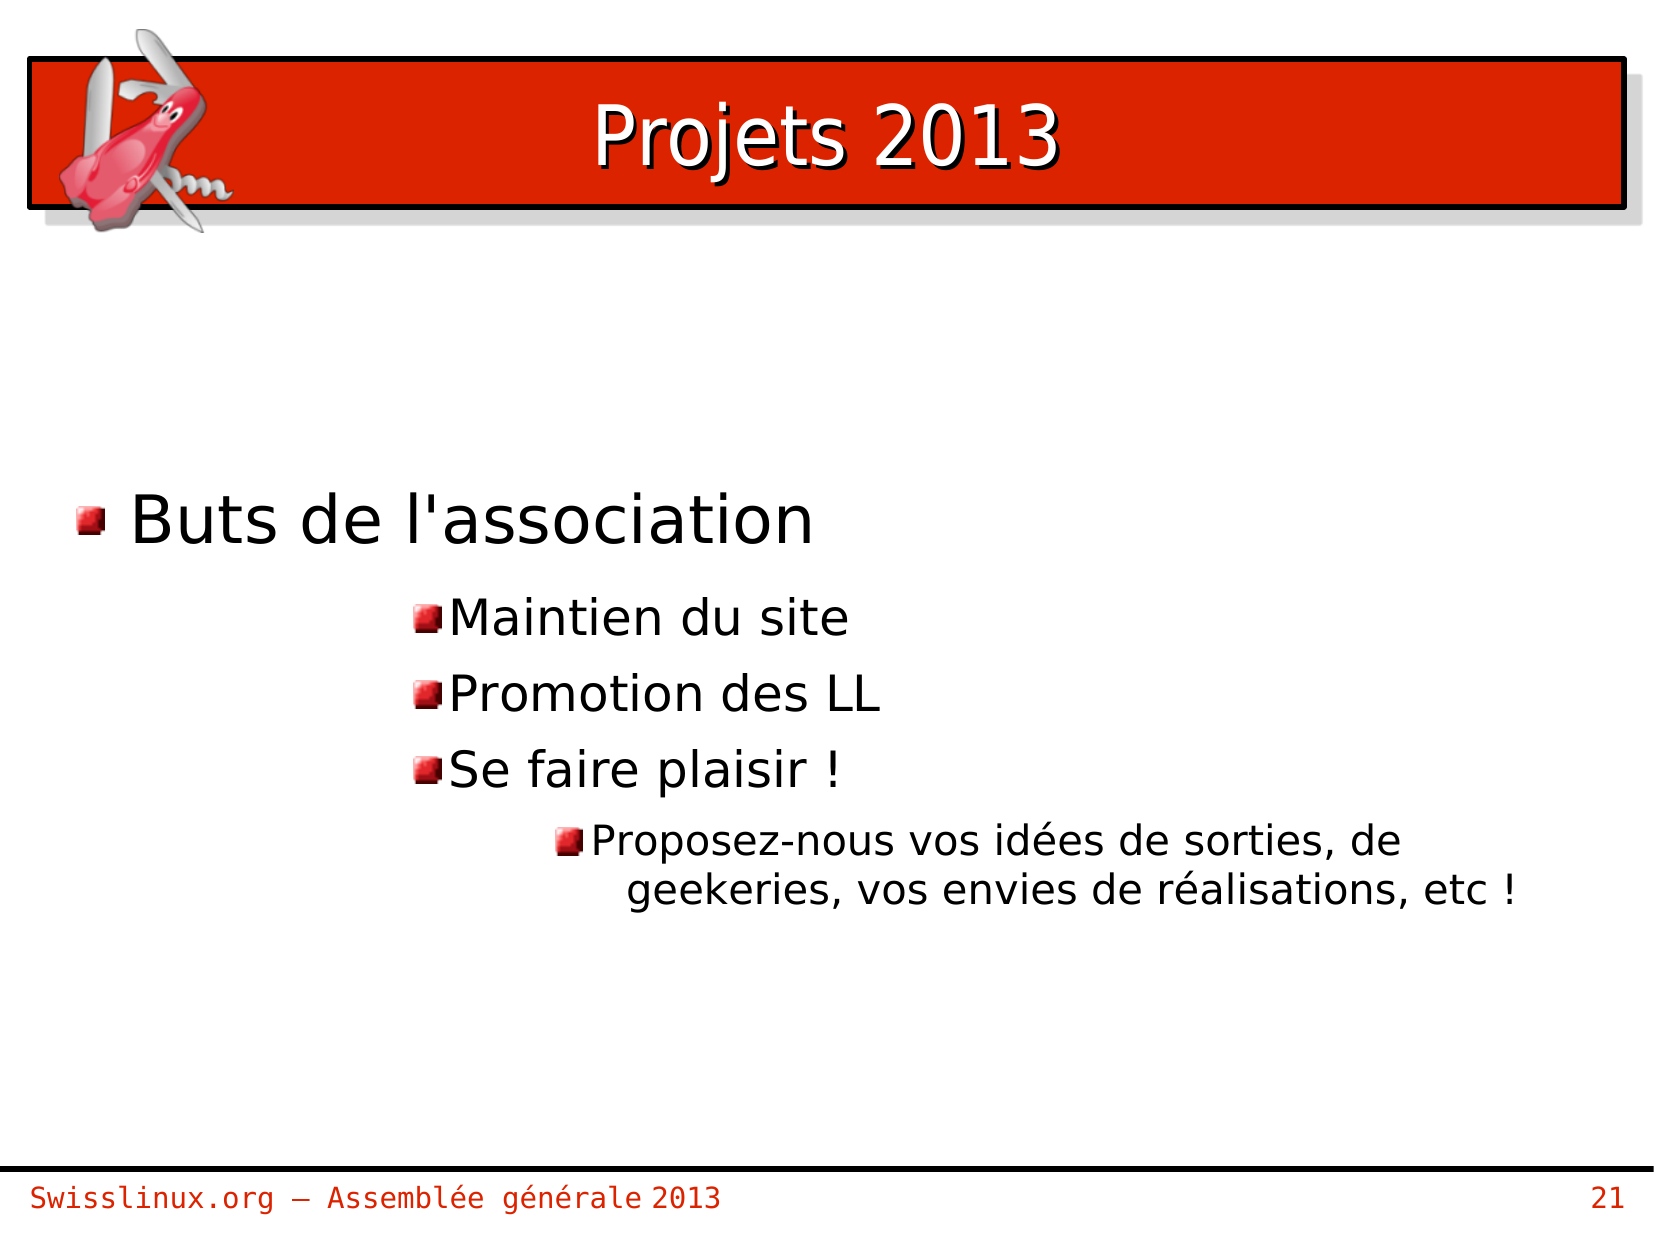

# Projets 2013
Buts de l'association
Maintien du site
Promotion des LL
Se faire plaisir !
Proposez-nous vos idées de sorties, de geekeries, vos envies de réalisations, etc !
25 Janvier 2013
21